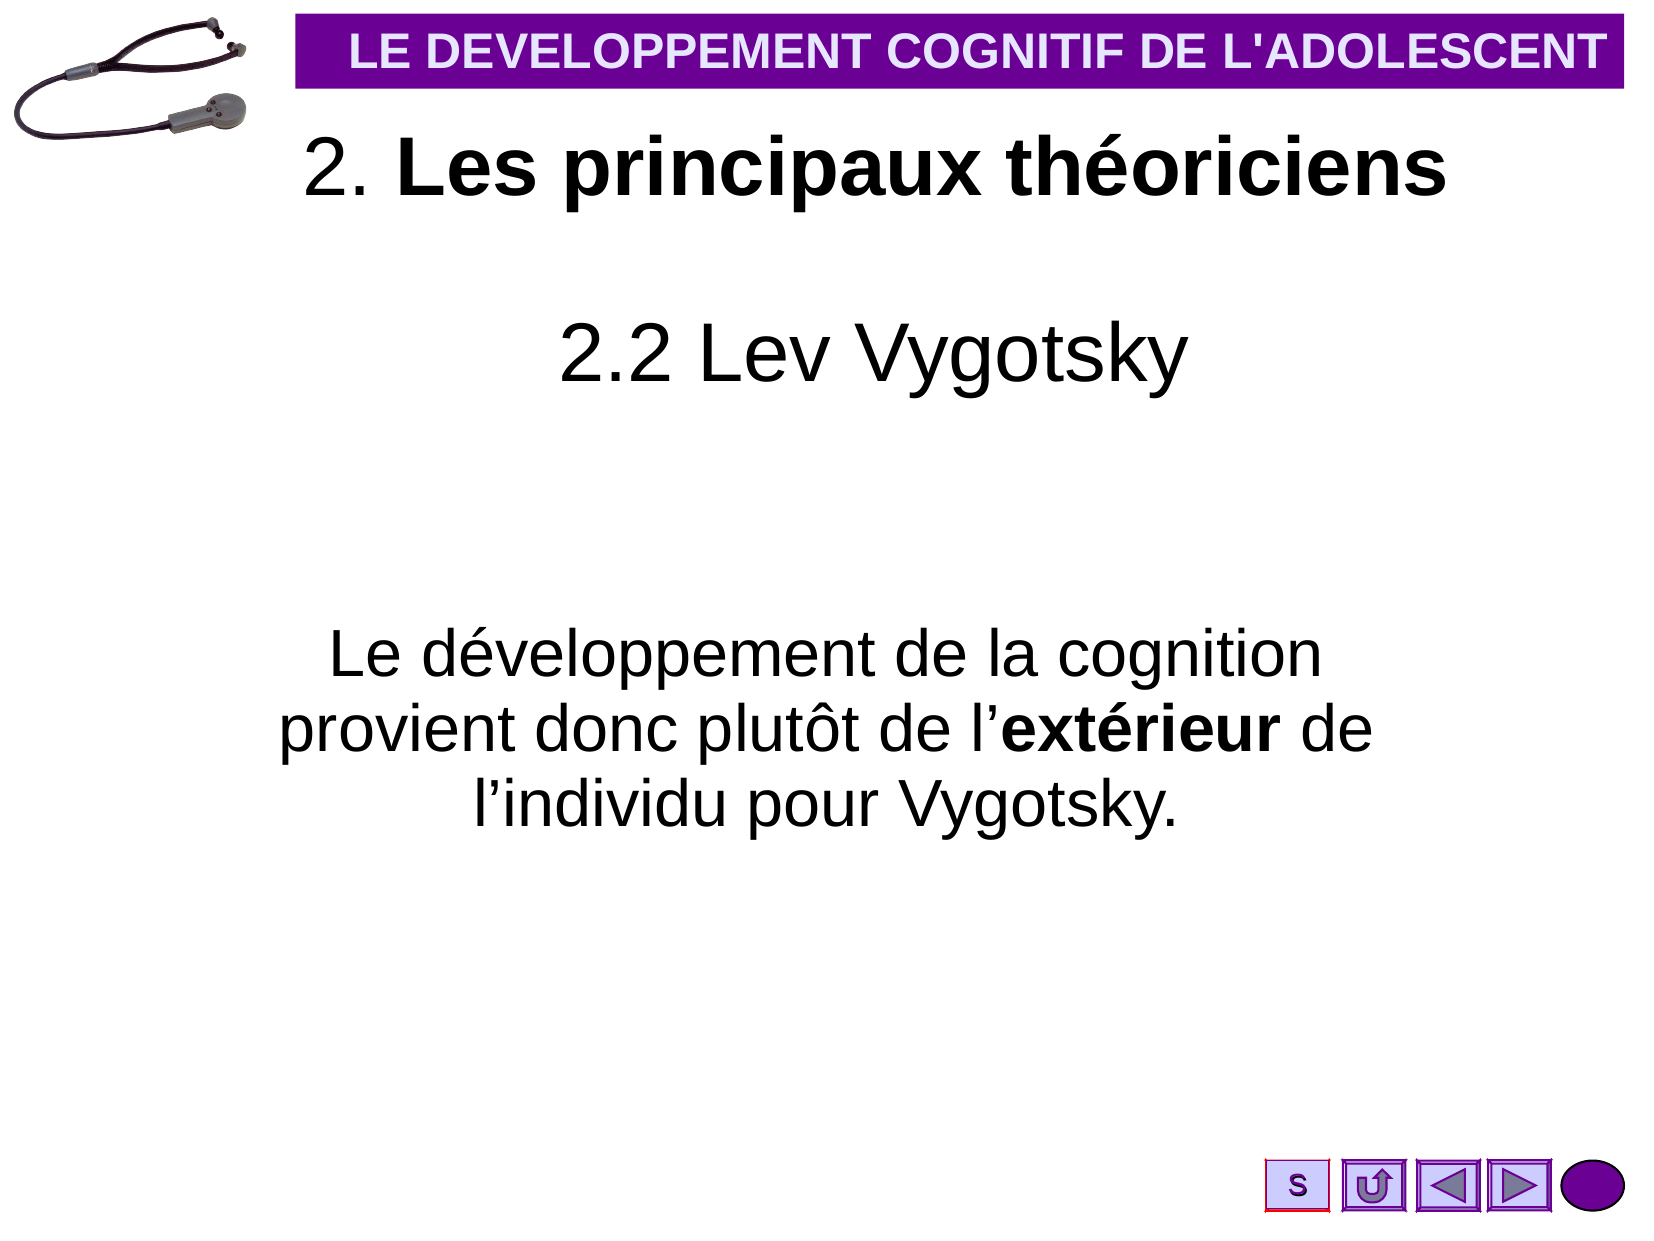

LE DEVELOPPEMENT COGNITIF DE L'ADOLESCENT
2. Les principaux théoriciens
 2.2 Lev Vygotsky
# Le développement de la cognition provient donc plutôt de l’extérieur de l’individu pour Vygotsky.